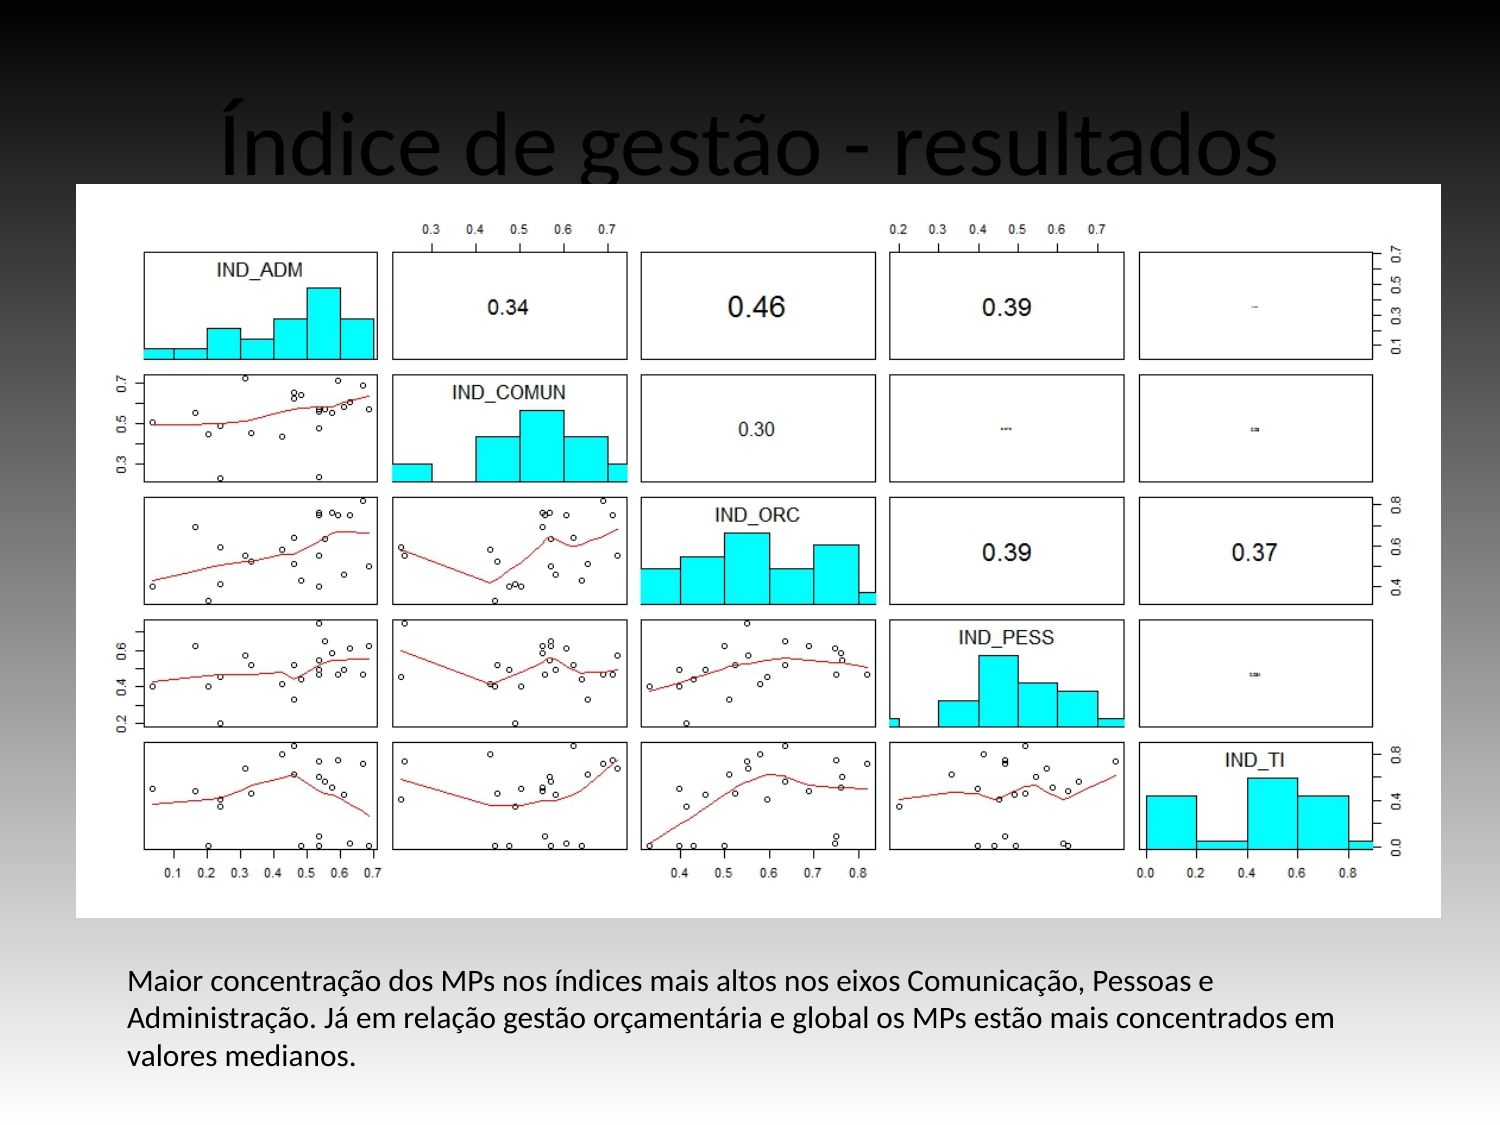

# Índice de gestão - resultados
Maior concentração dos MPs nos índices mais altos nos eixos Comunicação, Pessoas e Administração. Já em relação gestão orçamentária e global os MPs estão mais concentrados em valores medianos.